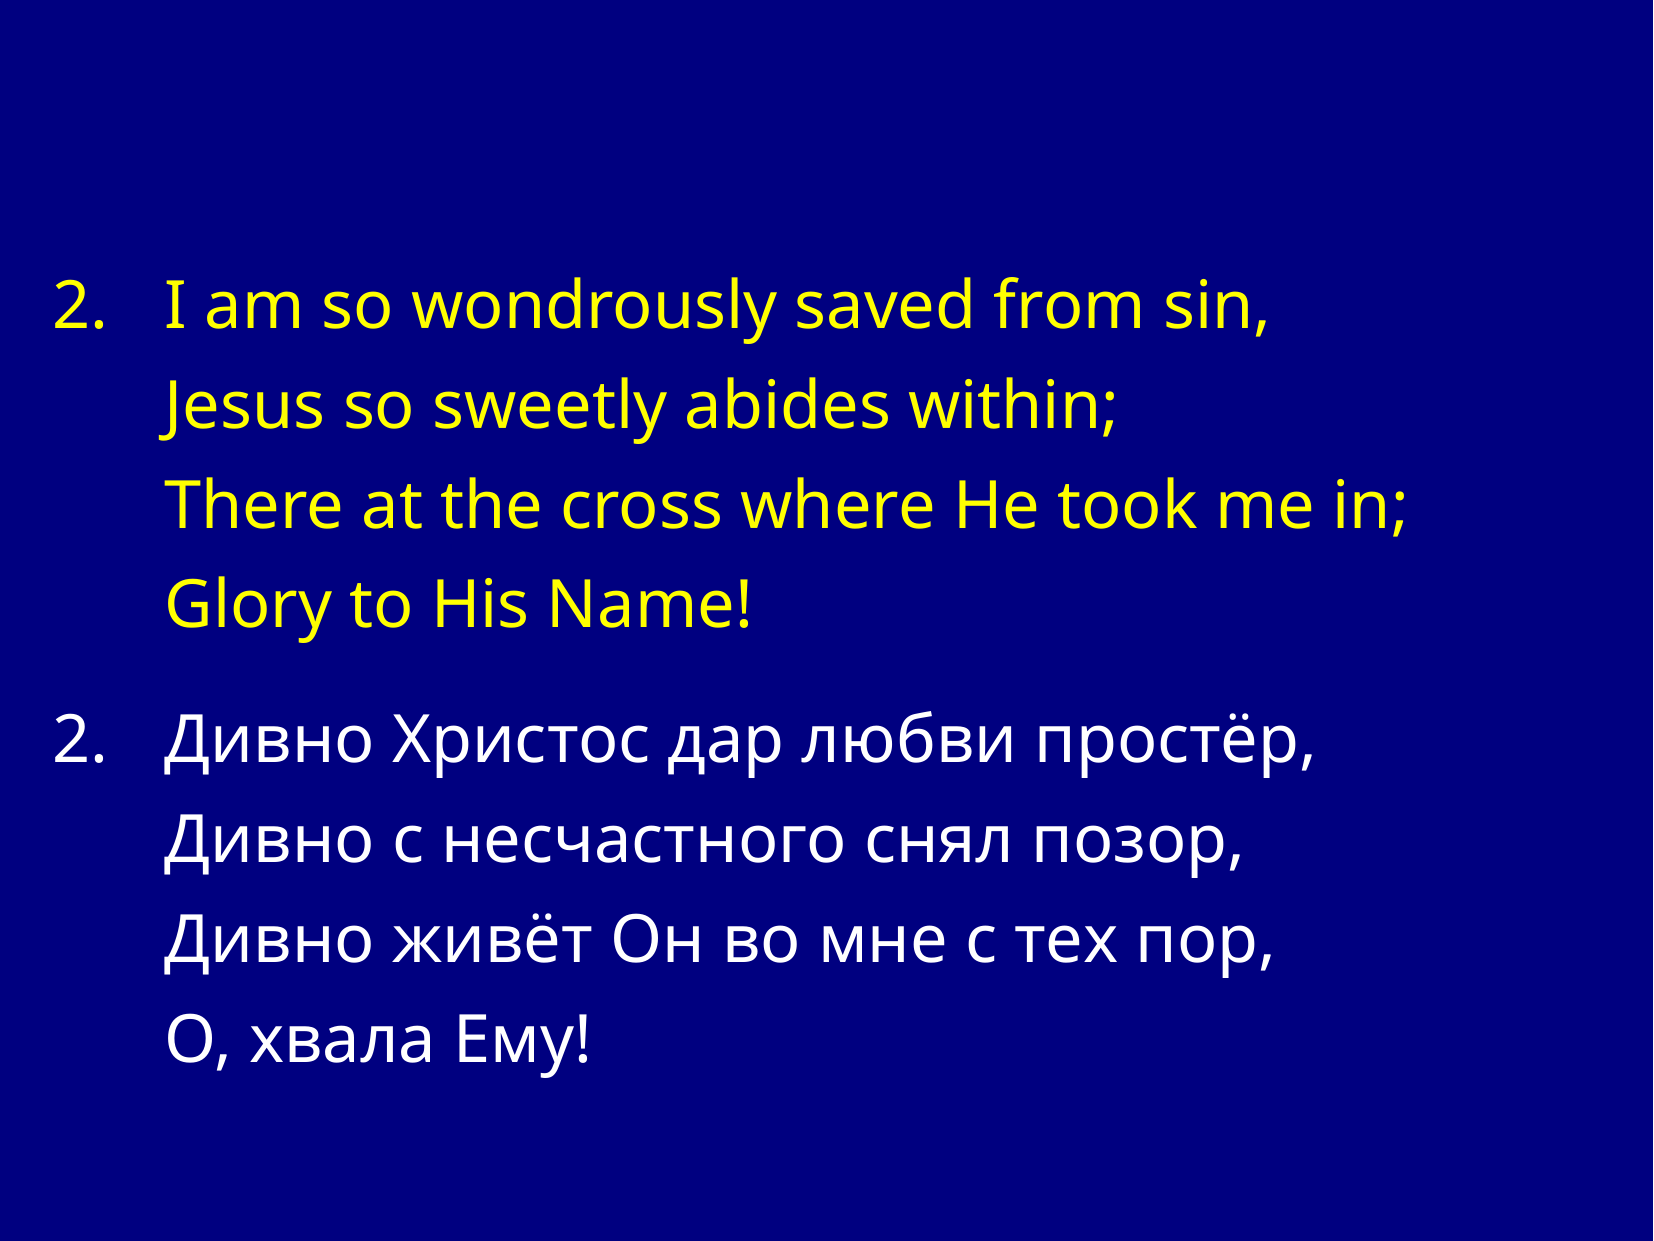

2.	I am so wondrously saved from sin,
	Jesus so sweetly abides within;
	There at the cross where He took me in;
	Glory to His Name!
2.	Дивно Христос дар любви простёр,
	Дивно с несчастного снял позор,
	Дивно живёт Он во мне с тех пор,
	О, хвала Ему!